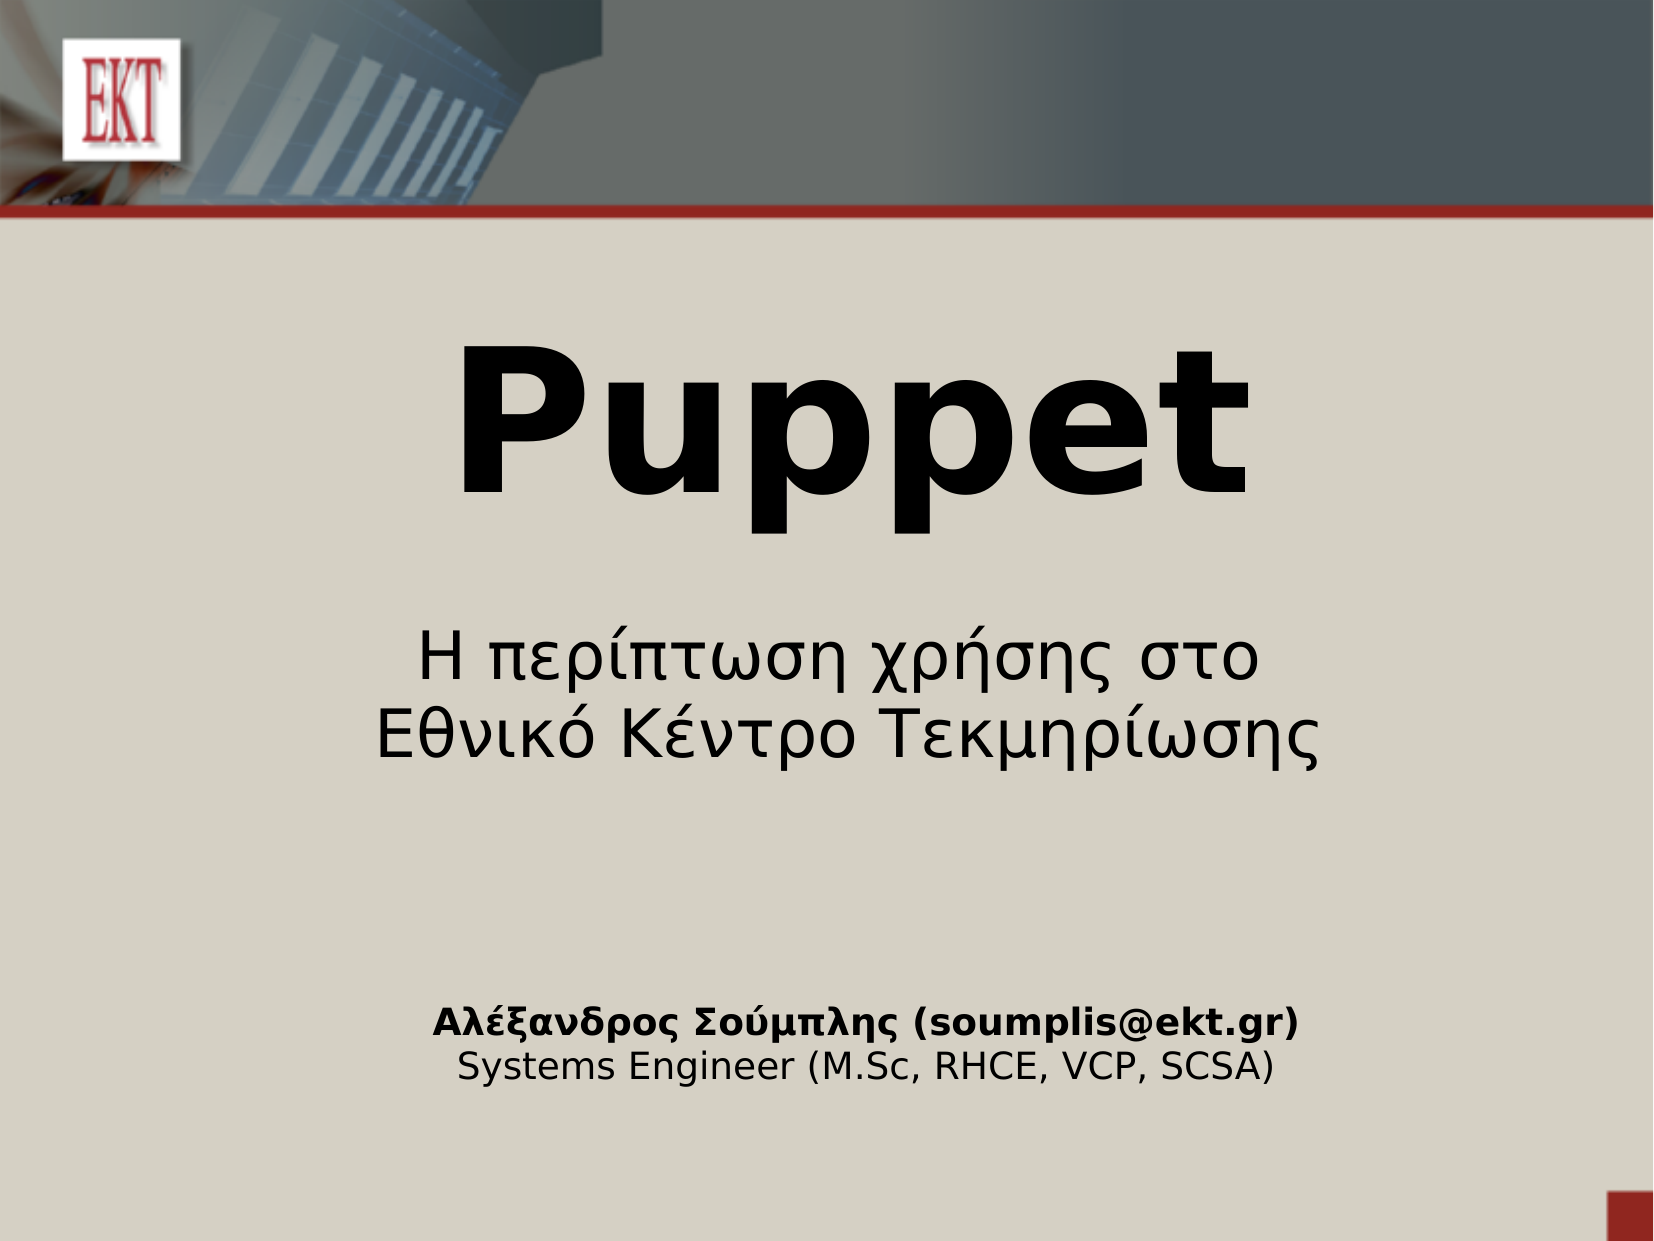

# Puppet
Η περίπτωση χρήσης στο
Εθνικό Κέντρο Τεκμηρίωσης
Αλέξανδρος Σούμπλης (soumplis@ekt.gr)
Systems Engineer (M.Sc, RHCE, VCP, SCSA)